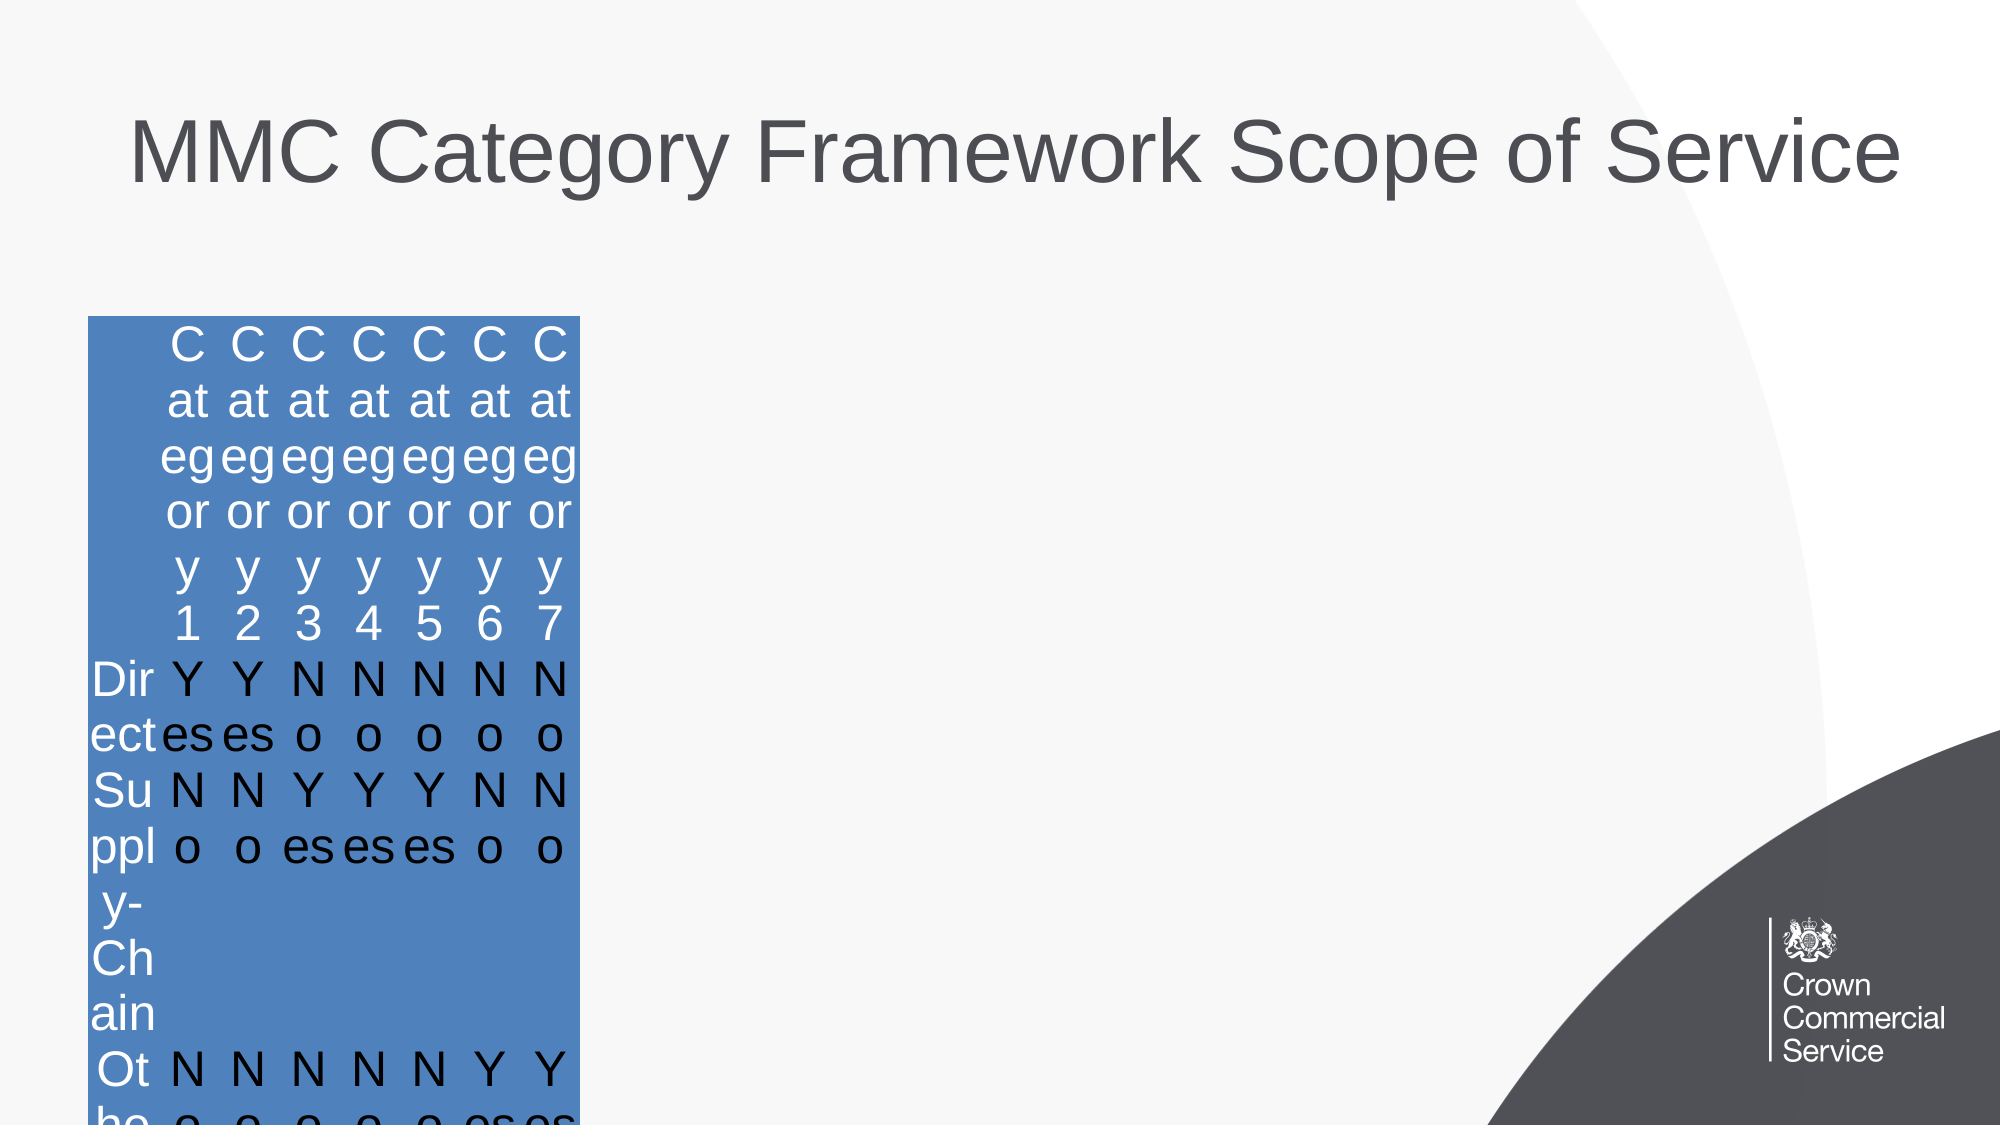

# MMC Category Framework Scope of Service
| | Category 1 | Category 2 | Category 3 | Category 4 | Category 5 | Category 6 | Category 7 |
| --- | --- | --- | --- | --- | --- | --- | --- |
| Direct | Yes | Yes | No | No | No | No | No |
| Supply-Chain | No | No | Yes | Yes | Yes | No | No |
| Other Framework | No | No | No | No | No | Yes | Yes |